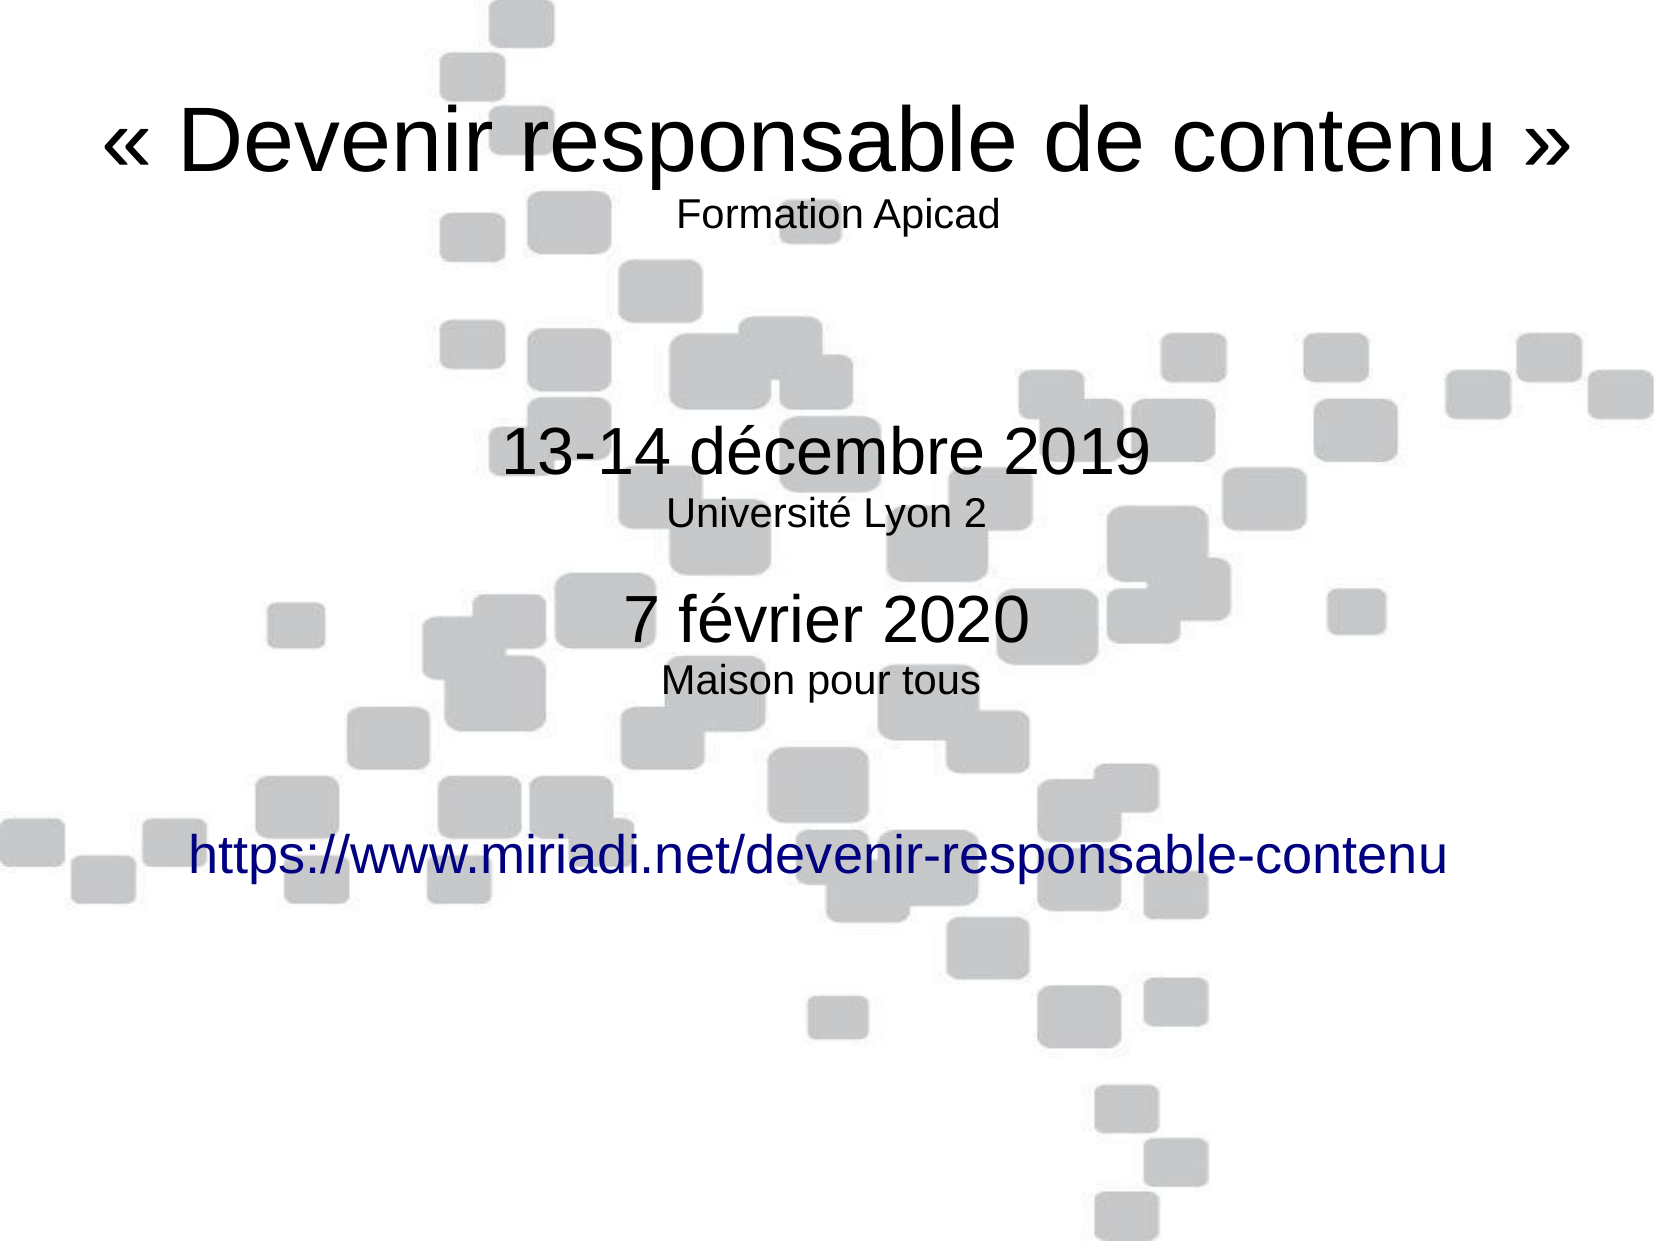

# « Devenir responsable de contenu » Formation Apicad
13-14 décembre 2019
Université Lyon 2
7 février 2020
Maison pour tous
https://www.miriadi.net/devenir-responsable-contenu